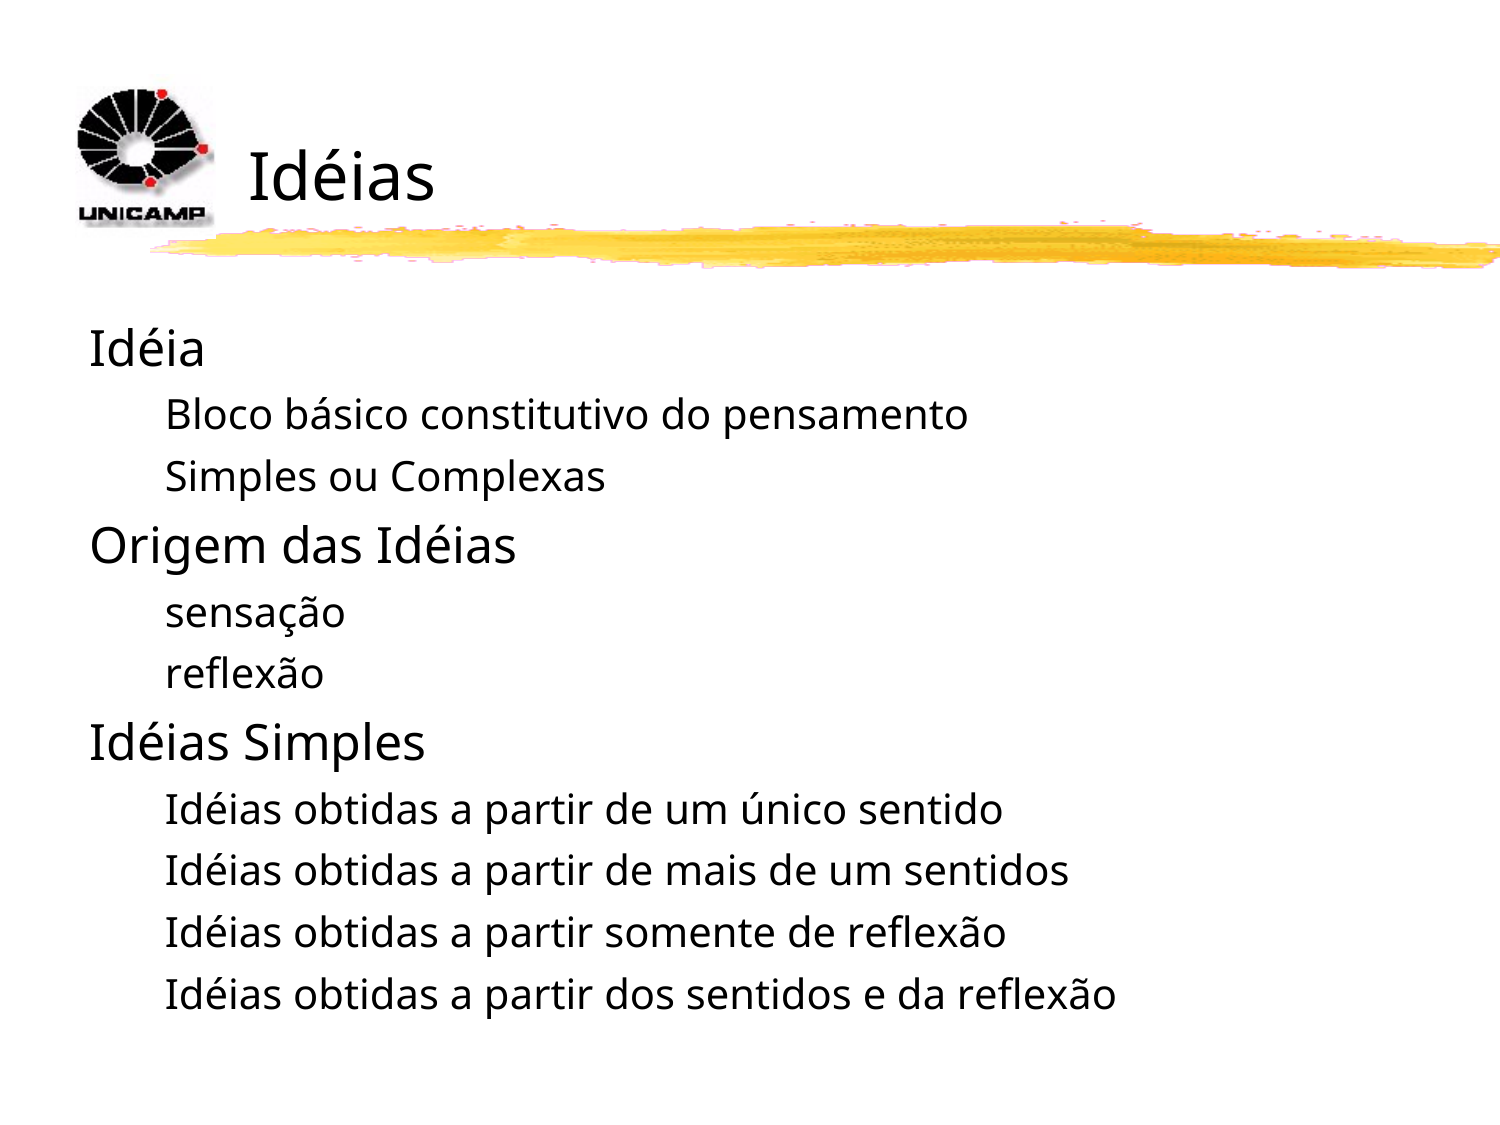

# Idéias
Idéia
Bloco básico constitutivo do pensamento
Simples ou Complexas
Origem das Idéias
sensação
reflexão
Idéias Simples
Idéias obtidas a partir de um único sentido
Idéias obtidas a partir de mais de um sentidos
Idéias obtidas a partir somente de reflexão
Idéias obtidas a partir dos sentidos e da reflexão